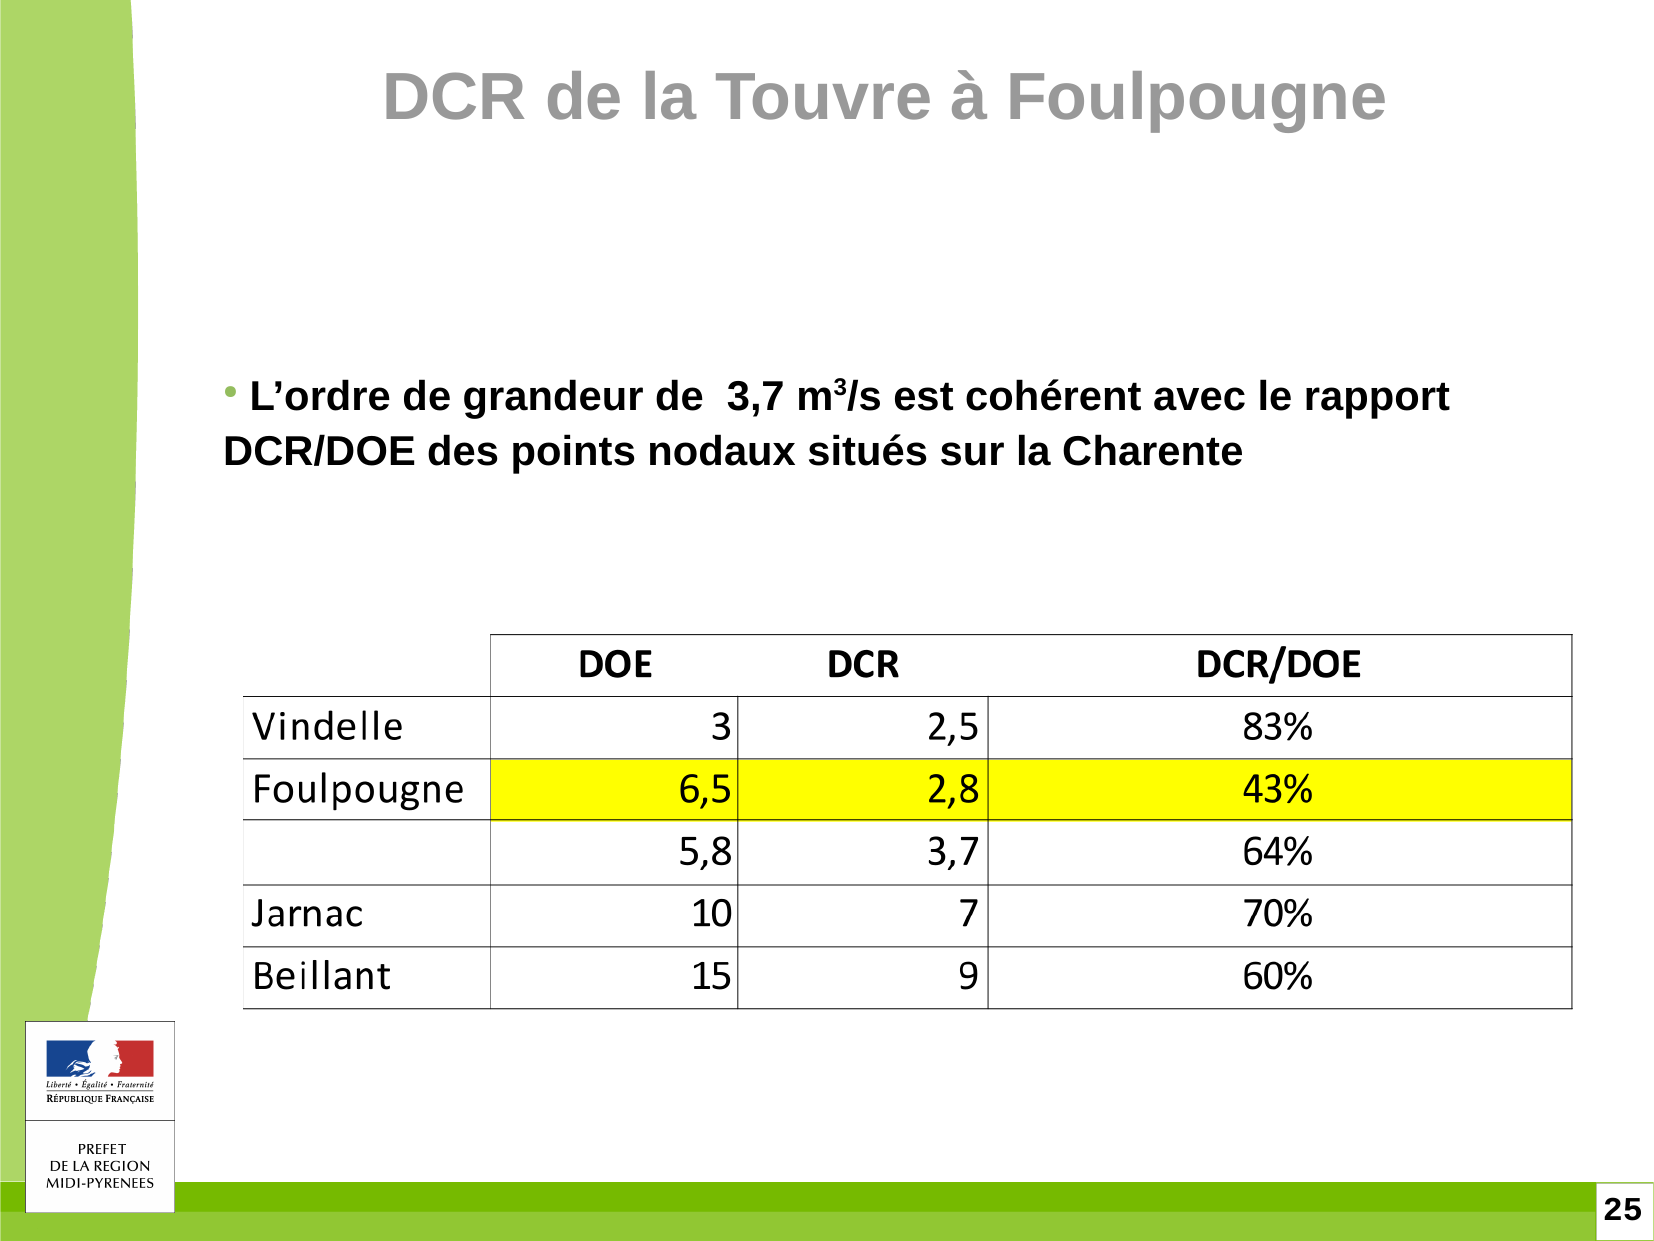

# DCR de la Touvre à Foulpougne
 L’ordre de grandeur de 3,7 m3/s est cohérent avec le rapport DCR/DOE des points nodaux situés sur la Charente
25